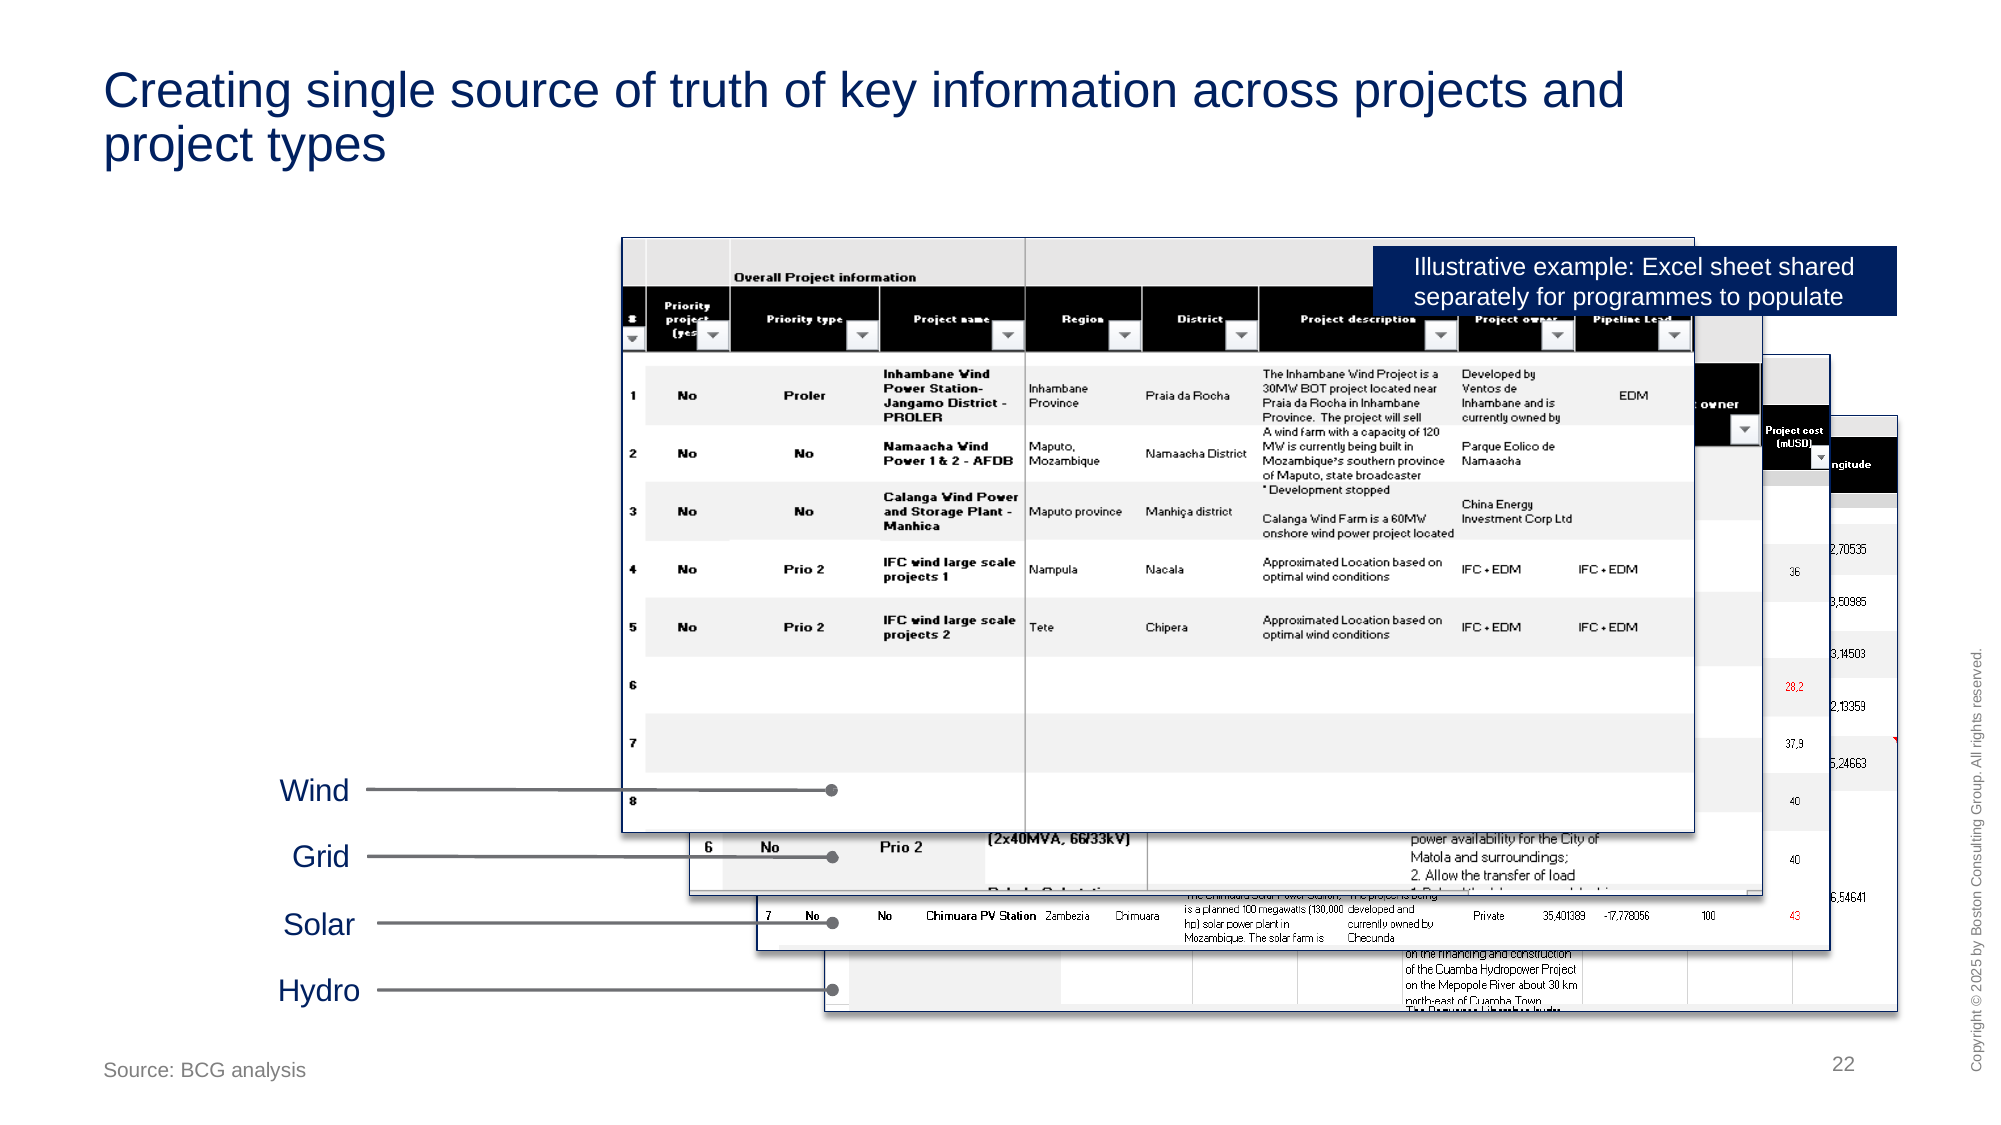

# Creating single source of truth of key information across projects and project types
Illustrative example: Excel sheet shared separately for programmes to populate
Wind
Grid Solar Hydro
Source: BCG analysis